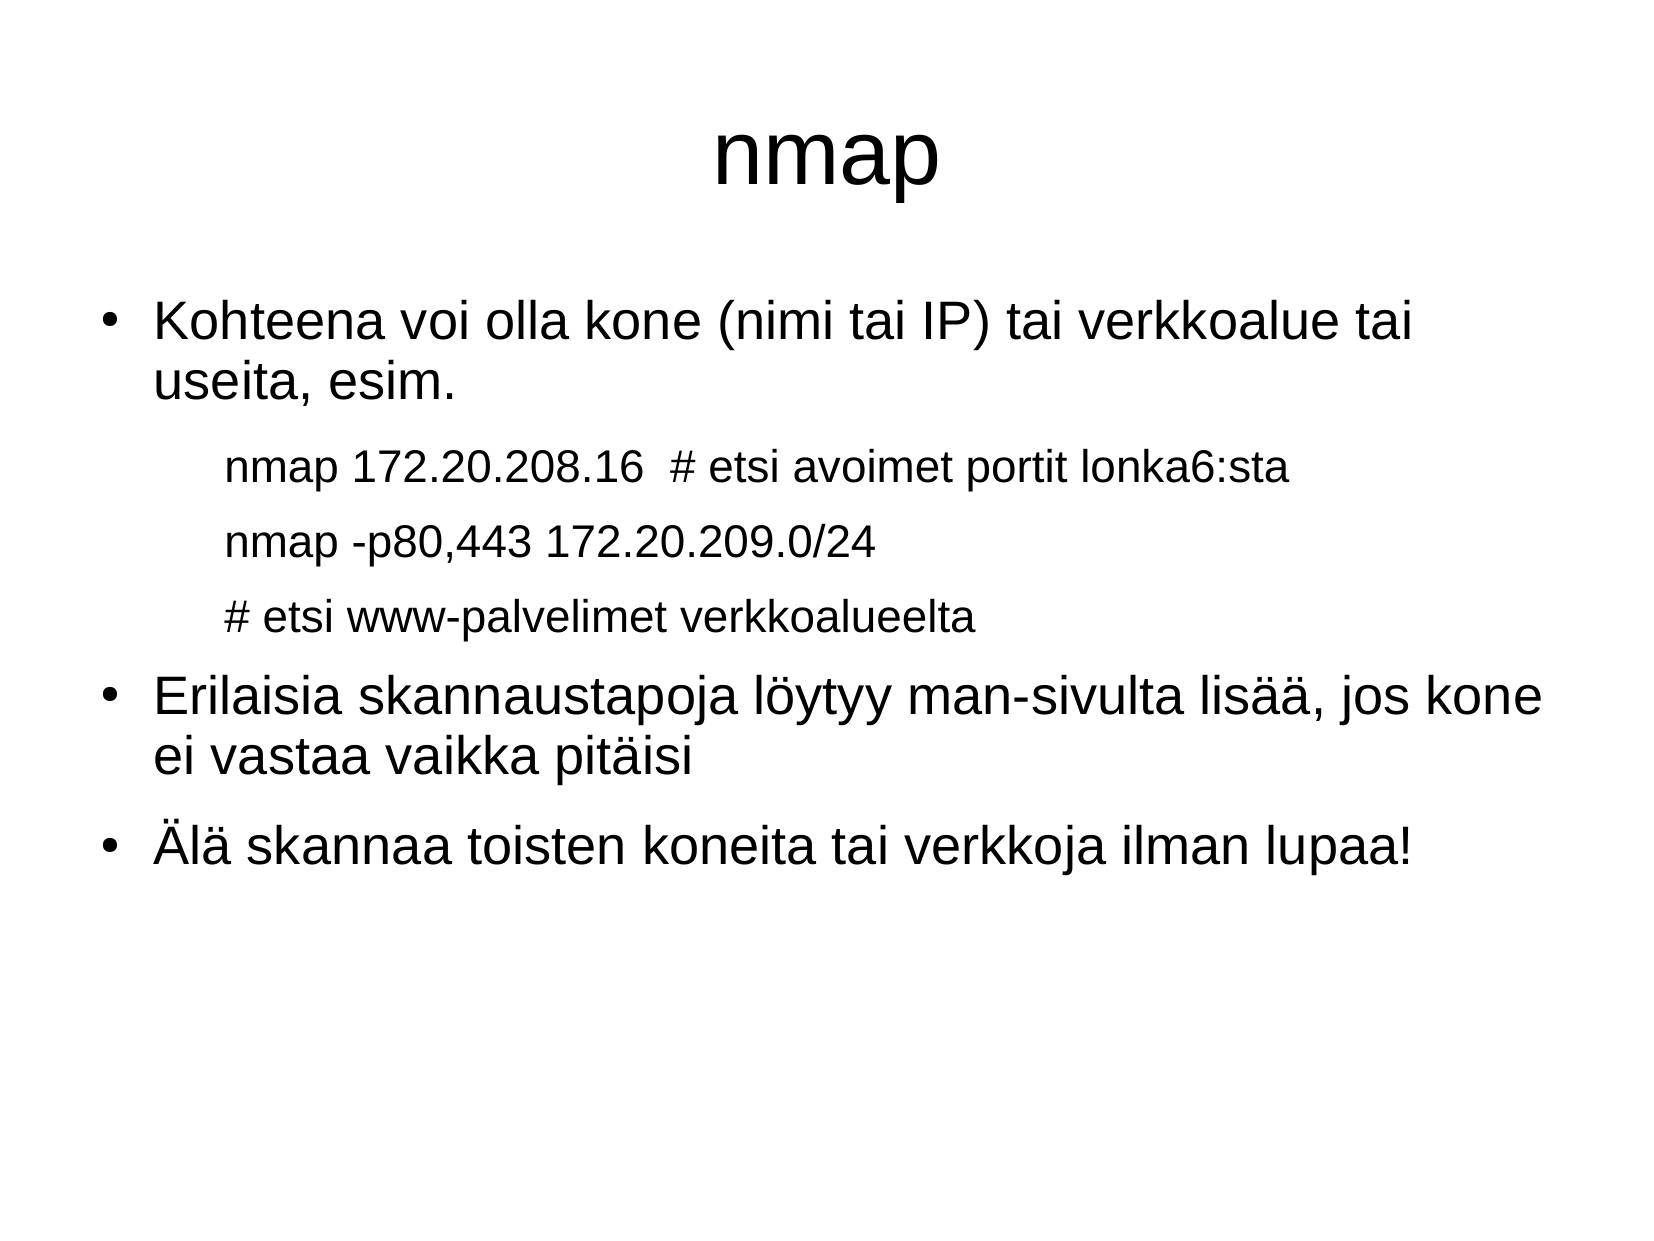

# nmap
Kohteena voi olla kone (nimi tai IP) tai verkkoalue tai useita, esim.
nmap 172.20.208.16 # etsi avoimet portit lonka6:sta
nmap -p80,443 172.20.209.0/24
# etsi www-palvelimet verkkoalueelta
Erilaisia skannaustapoja löytyy man-sivulta lisää, jos kone ei vastaa vaikka pitäisi
Älä skannaa toisten koneita tai verkkoja ilman lupaa!